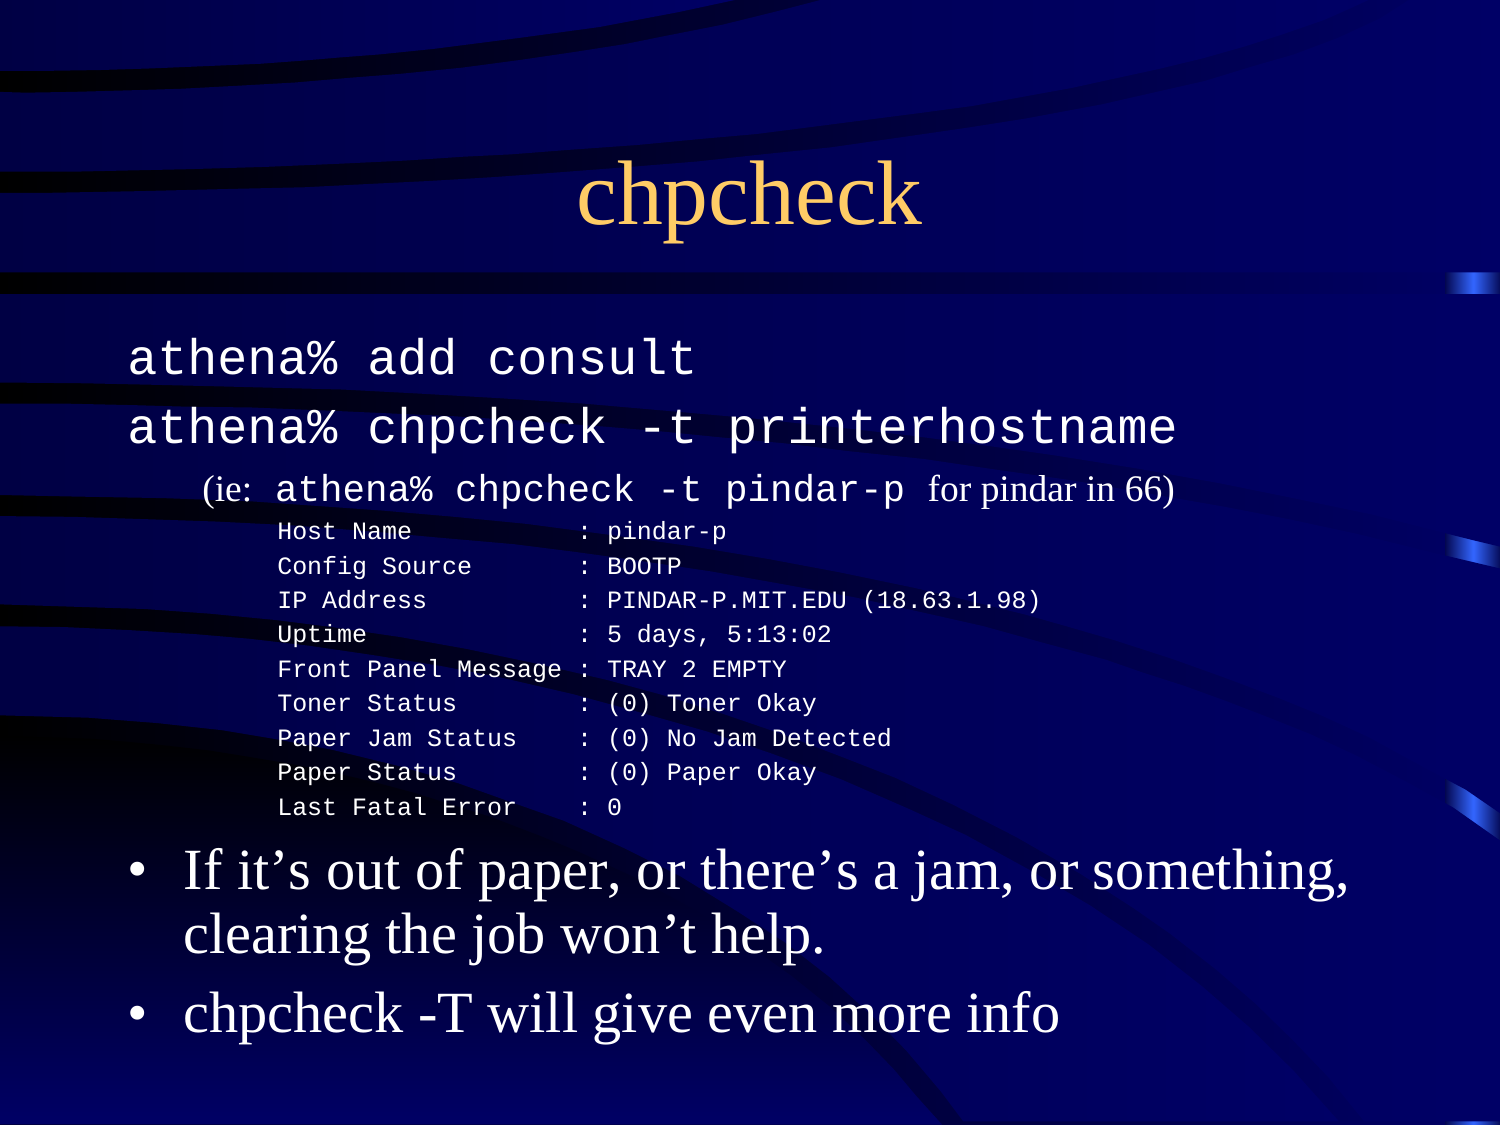

# chpcheck
athena% add consult
athena% chpcheck -t printerhostname
(ie: athena% chpcheck -t pindar-p for pindar in 66)
Host Name : pindar-p
Config Source : BOOTP
IP Address : PINDAR-P.MIT.EDU (18.63.1.98)
Uptime : 5 days, 5:13:02
Front Panel Message : TRAY 2 EMPTY
Toner Status : (0) Toner Okay
Paper Jam Status : (0) No Jam Detected
Paper Status : (0) Paper Okay
Last Fatal Error : 0
If it’s out of paper, or there’s a jam, or something, clearing the job won’t help.
chpcheck -T will give even more info